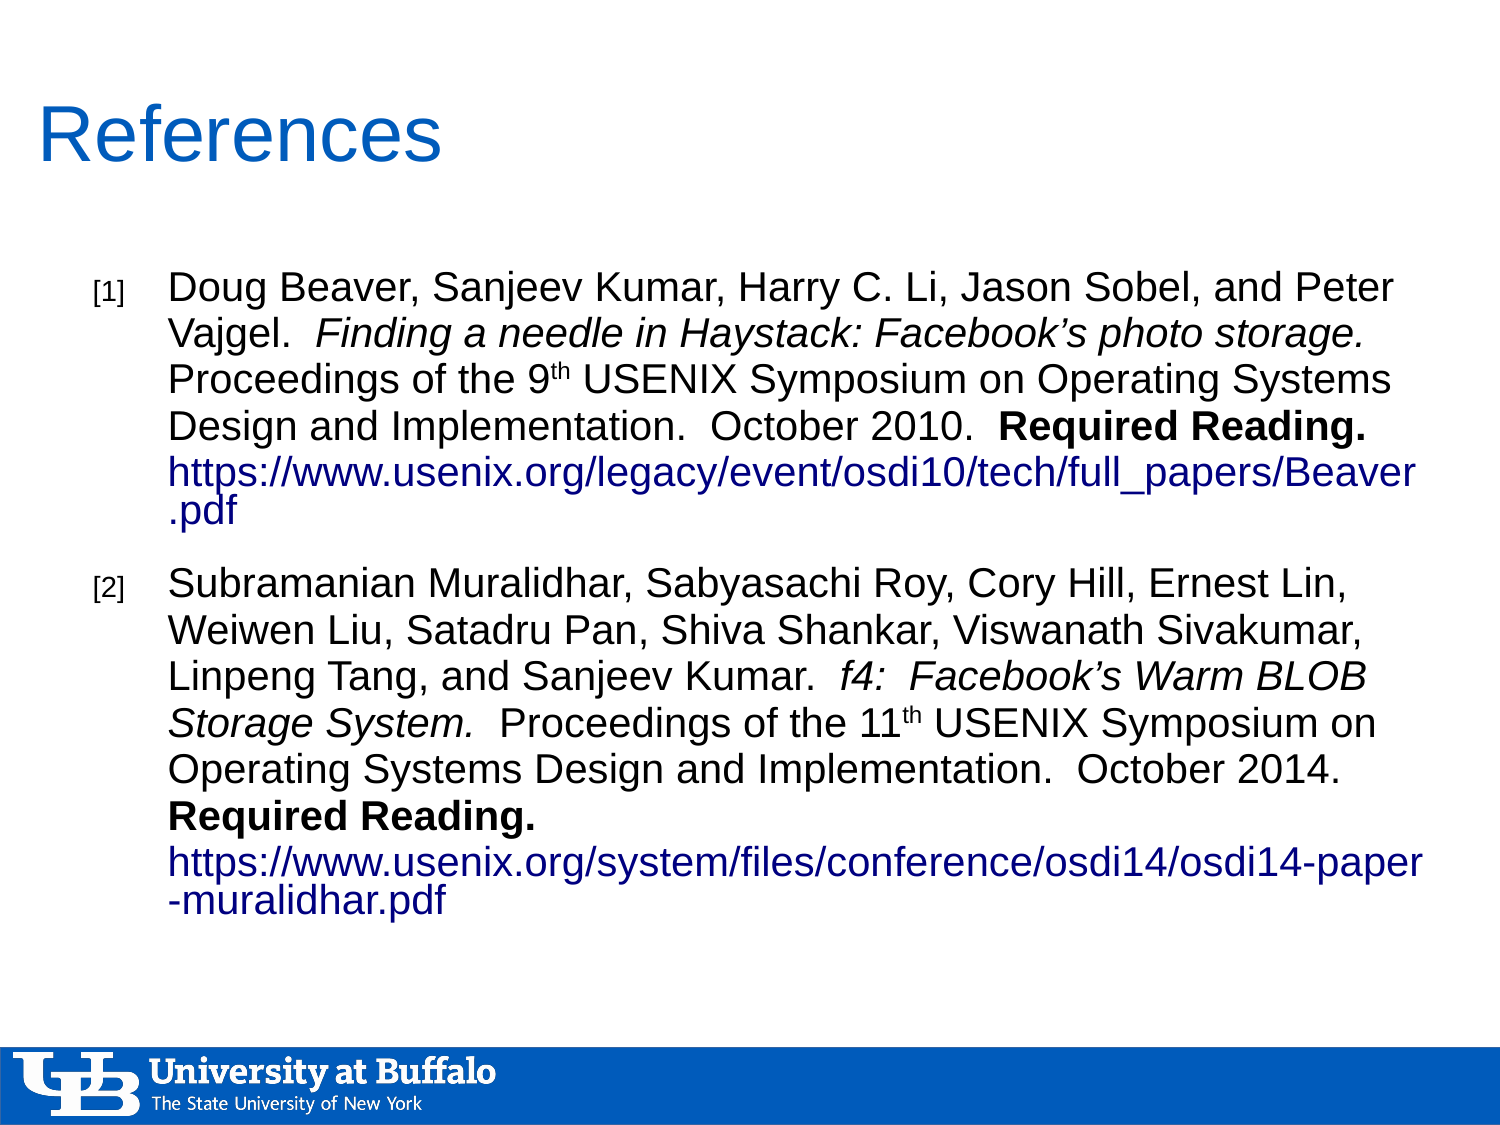

# References
Doug Beaver, Sanjeev Kumar, Harry C. Li, Jason Sobel, and Peter Vajgel. Finding a needle in Haystack: Facebook’s photo storage. Proceedings of the 9th USENIX Symposium on Operating Systems Design and Implementation. October 2010. Required Reading.
https://www.usenix.org/legacy/event/osdi10/tech/full_papers/Beaver.pdf
Subramanian Muralidhar, Sabyasachi Roy, Cory Hill, Ernest Lin, Weiwen Liu, Satadru Pan, Shiva Shankar, Viswanath Sivakumar, Linpeng Tang, and Sanjeev Kumar. f4: Facebook’s Warm BLOB Storage System. Proceedings of the 11th USENIX Symposium on Operating Systems Design and Implementation. October 2014. Required Reading.
https://www.usenix.org/system/files/conference/osdi14/osdi14-paper-muralidhar.pdf